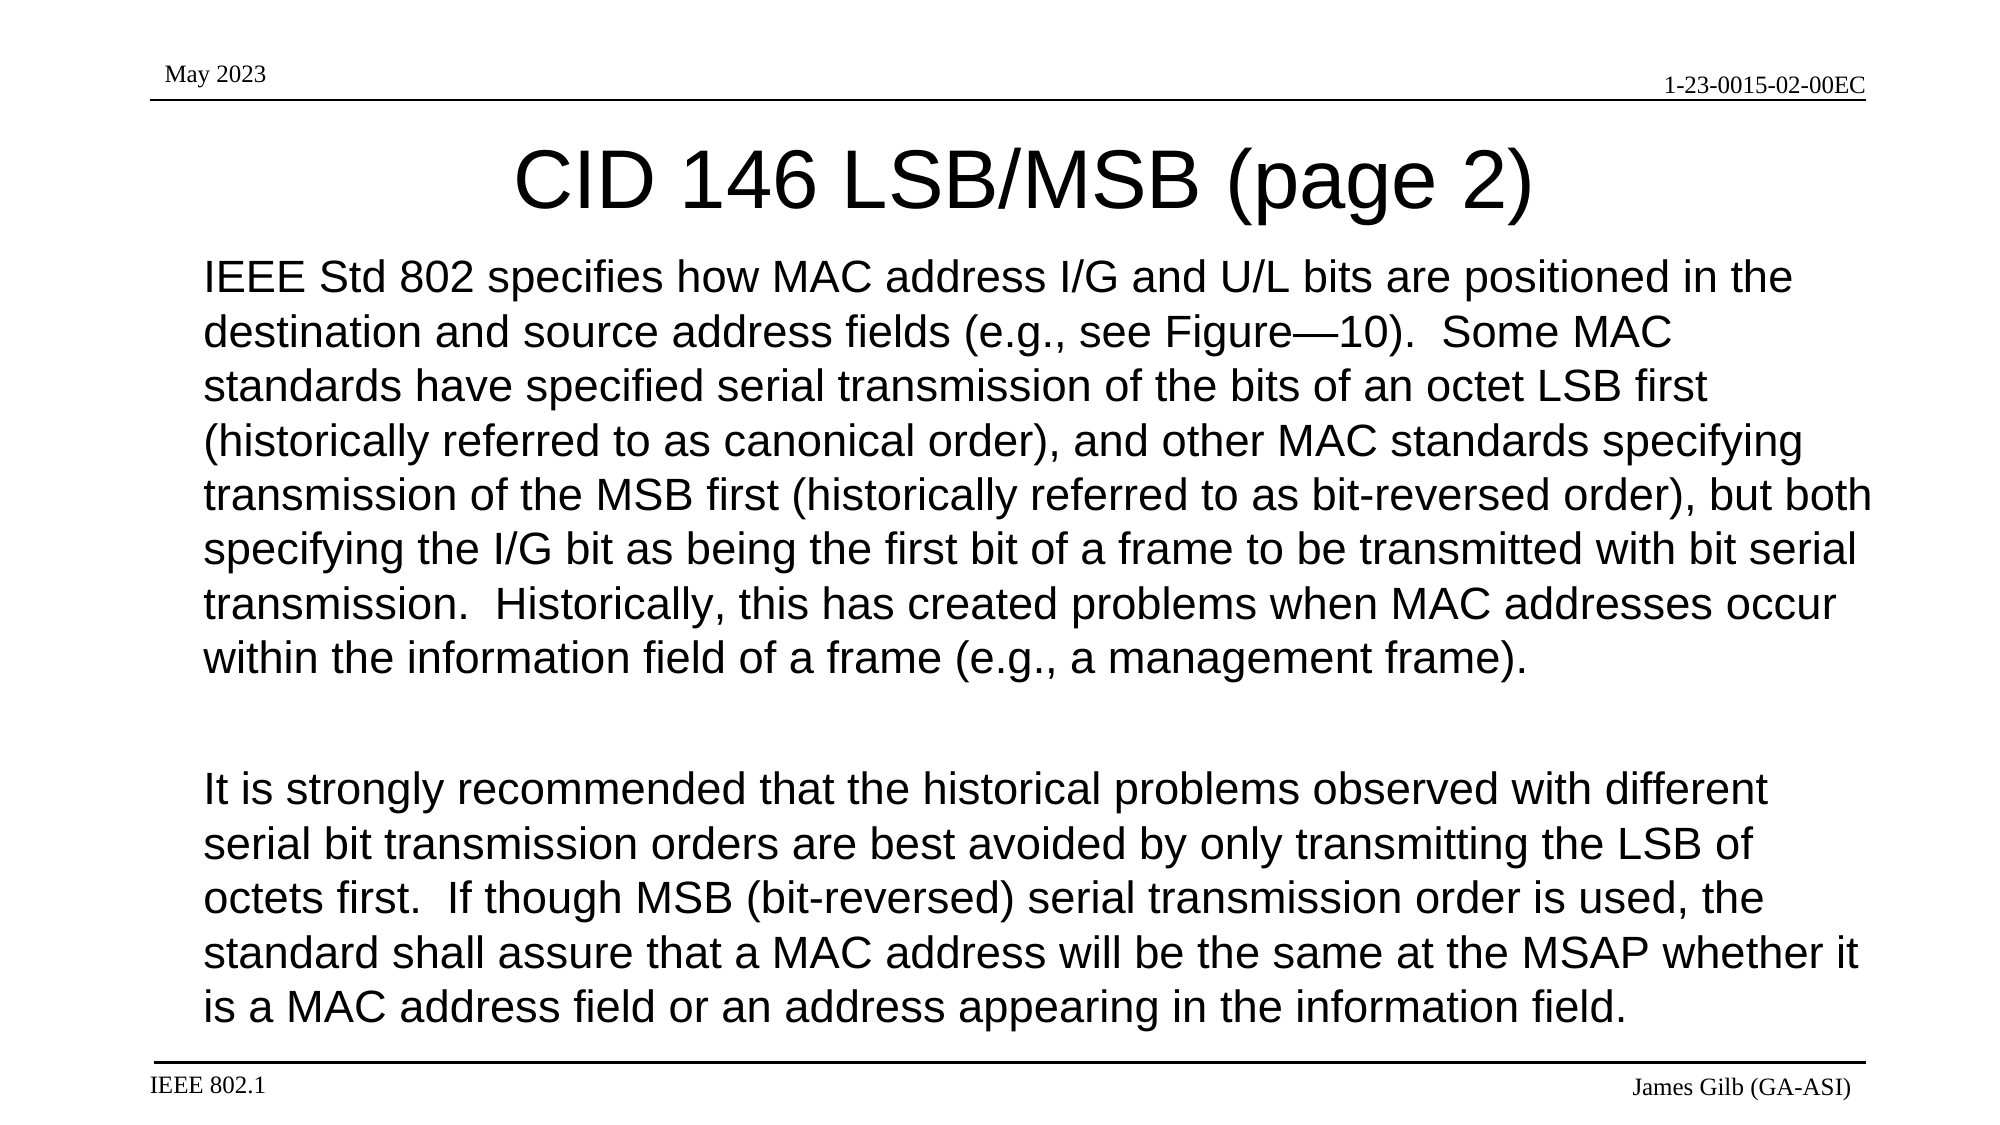

# CID 146 LSB/MSB (page 2)
IEEE Std 802 specifies how MAC address I/G and U/L bits are positioned in the destination and source address fields (e.g., see Figure—10). Some MAC standards have specified serial transmission of the bits of an octet LSB first (historically referred to as canonical order), and other MAC standards specifying transmission of the MSB first (historically referred to as bit-reversed order), but both specifying the I/G bit as being the first bit of a frame to be transmitted with bit serial transmission. Historically, this has created problems when MAC addresses occur within the information field of a frame (e.g., a management frame).
It is strongly recommended that the historical problems observed with different serial bit transmission orders are best avoided by only transmitting the LSB of octets first. If though MSB (bit-reversed) serial transmission order is used, the standard shall assure that a MAC address will be the same at the MSAP whether it is a MAC address field or an address appearing in the information field.